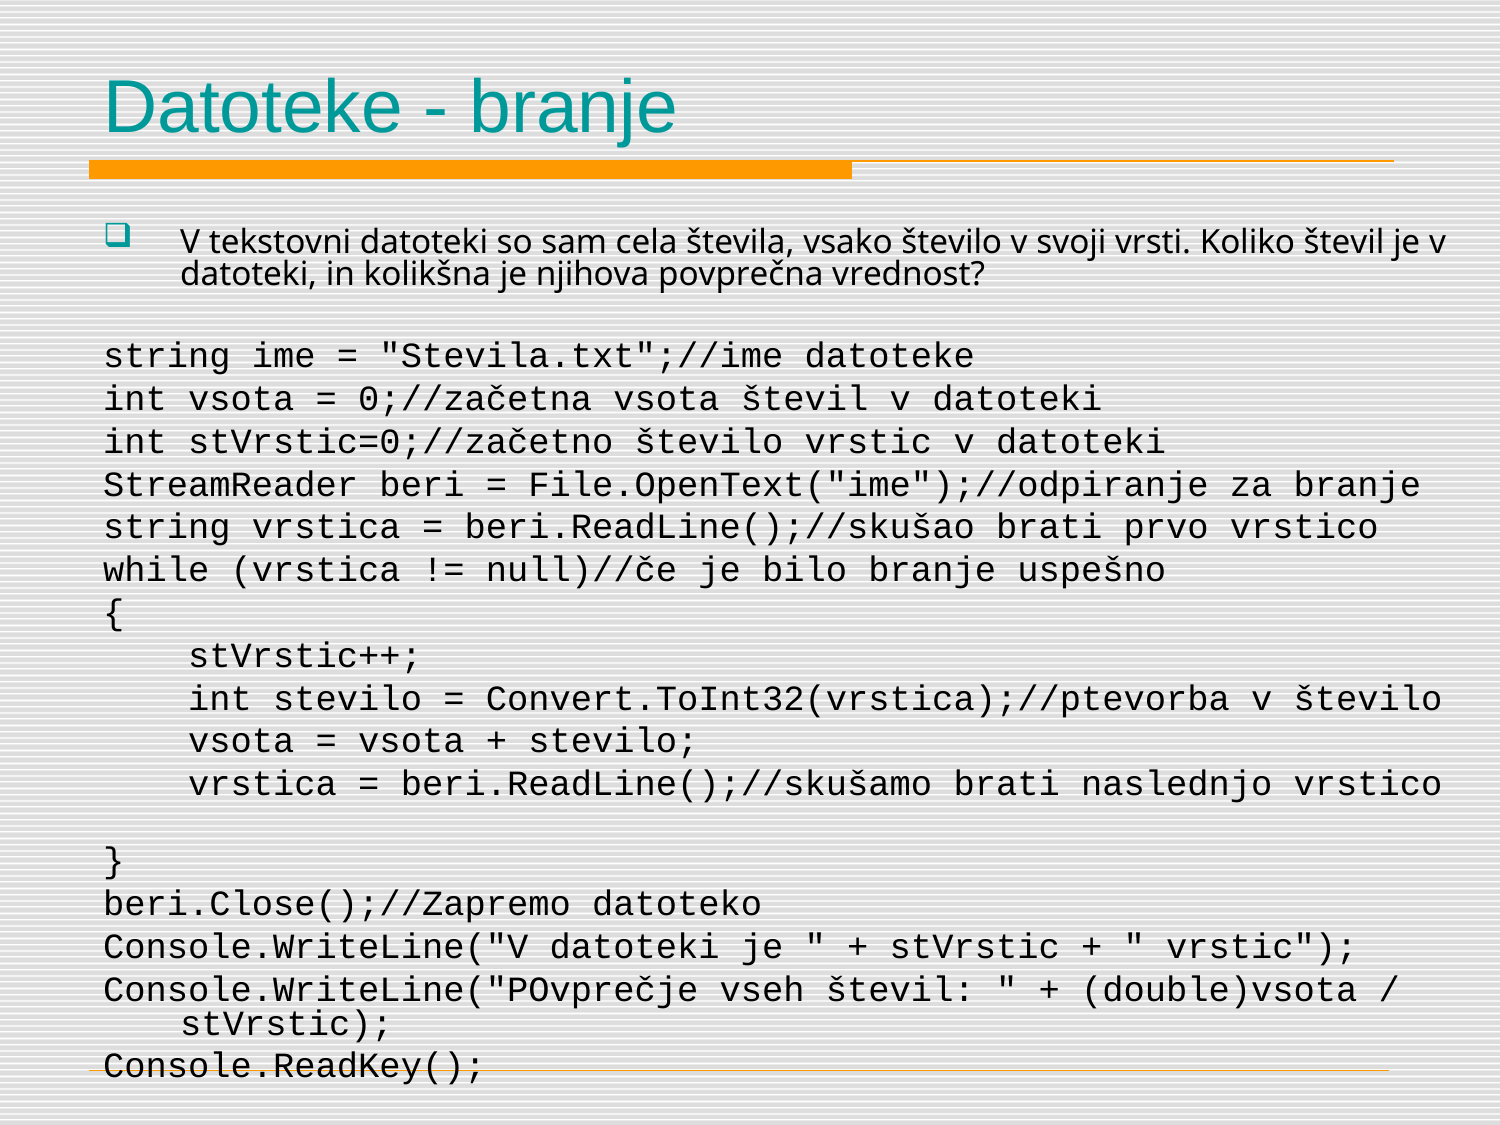

# Datoteke - branje
V tekstovni datoteki so sam cela števila, vsako število v svoji vrsti. Koliko števil je v datoteki, in kolikšna je njihova povprečna vrednost?
string ime = "Stevila.txt";//ime datoteke
int vsota = 0;//začetna vsota števil v datoteki
int stVrstic=0;//začetno število vrstic v datoteki
StreamReader beri = File.OpenText("ime");//odpiranje za branje
string vrstica = beri.ReadLine();//skušao brati prvo vrstico
while (vrstica != null)//če je bilo branje uspešno
{
 stVrstic++;
 int stevilo = Convert.ToInt32(vrstica);//ptevorba v število
 vsota = vsota + stevilo;
 vrstica = beri.ReadLine();//skušamo brati naslednjo vrstico
}
beri.Close();//Zapremo datoteko
Console.WriteLine("V datoteki je " + stVrstic + " vrstic");
Console.WriteLine("POvprečje vseh števil: " + (double)vsota / stVrstic);
Console.ReadKey();